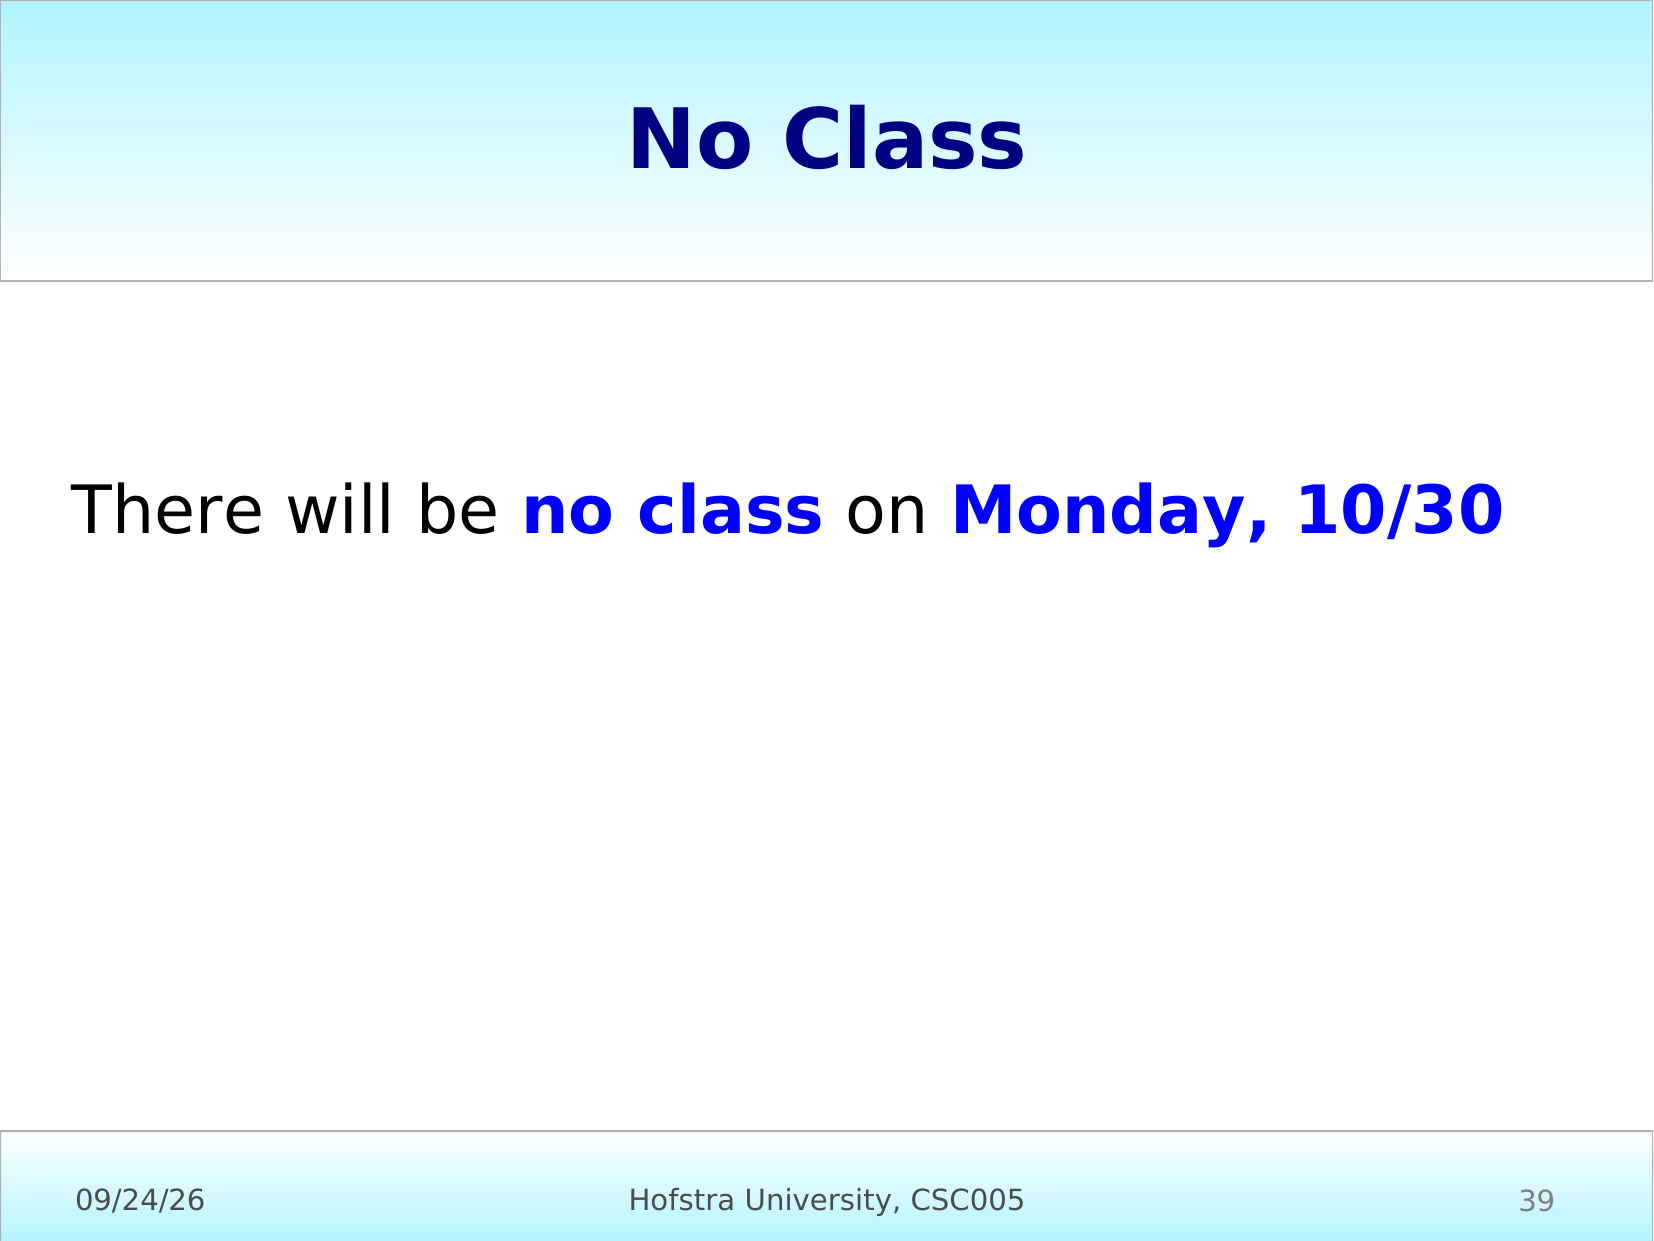

# No Class
There will be no class on Monday, 10/30
39
Hofstra University, CSC005